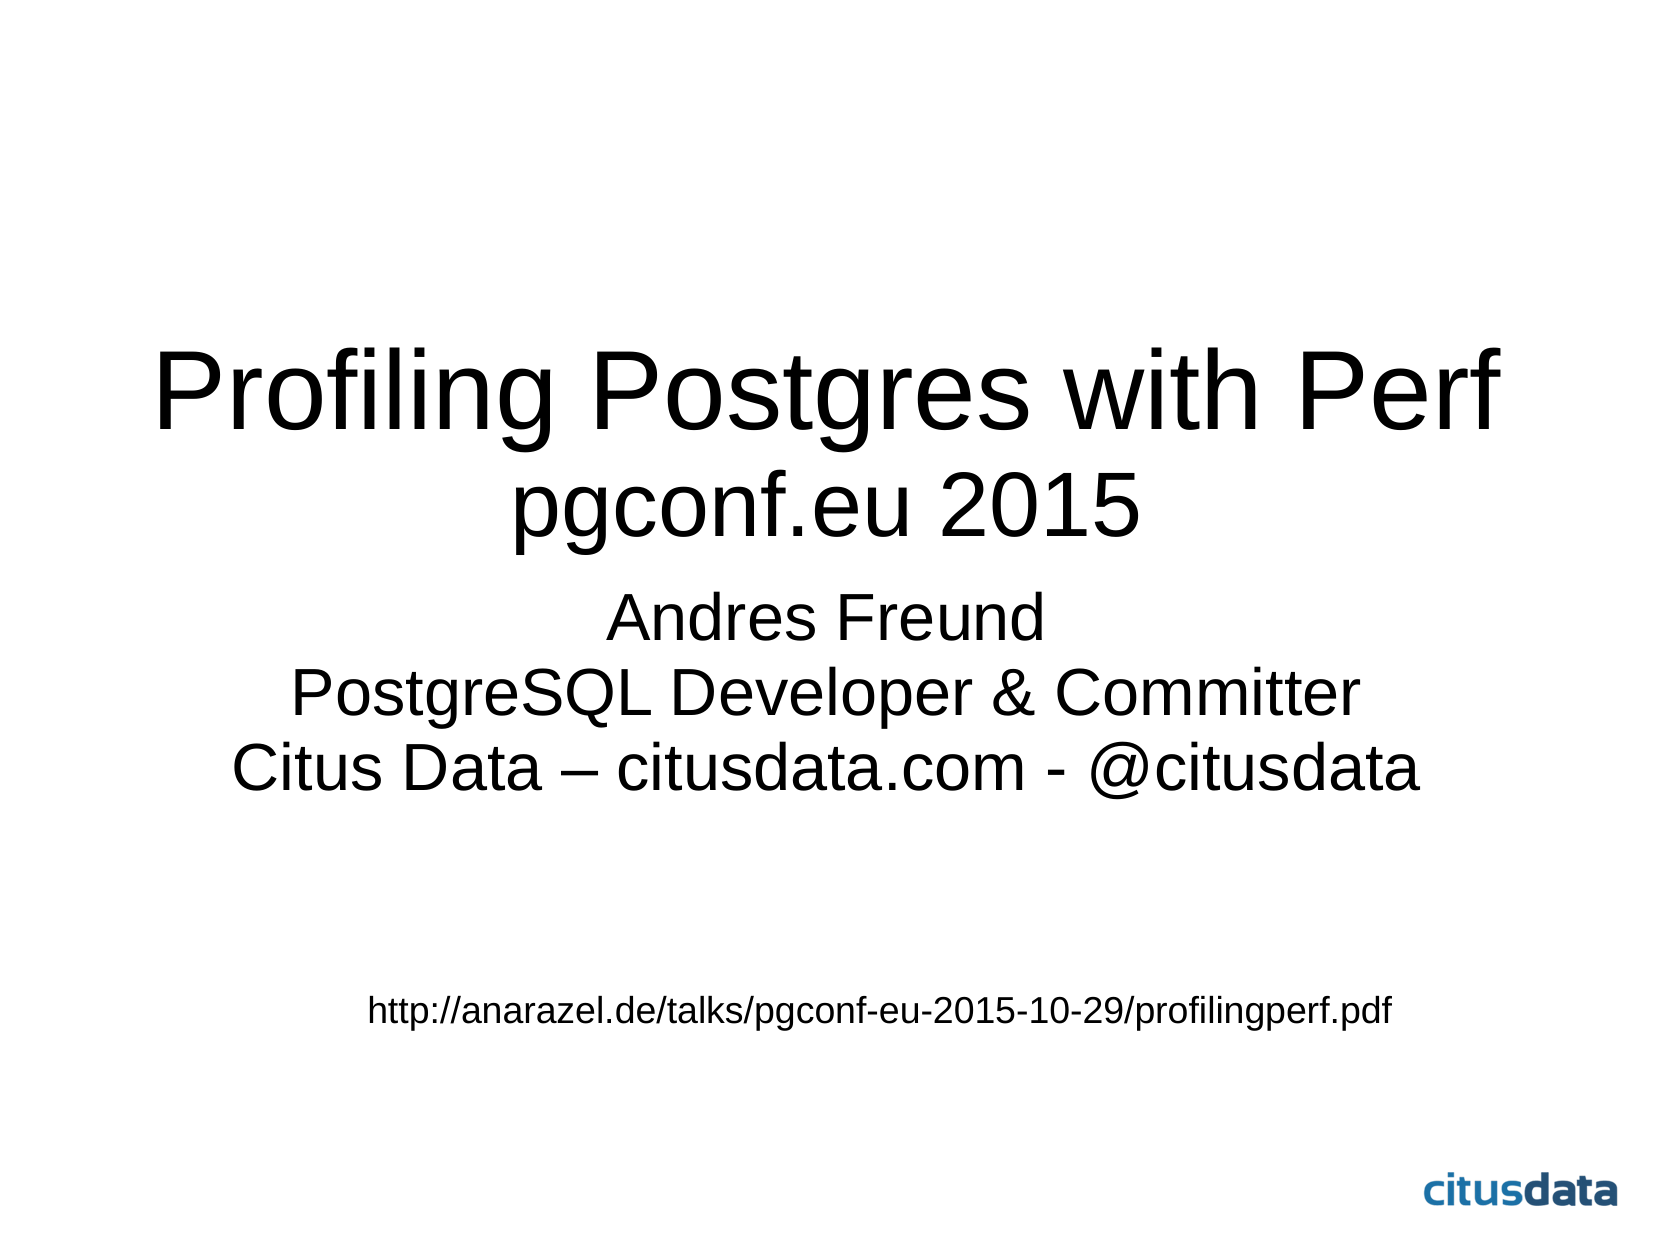

Andres Freund
PostgreSQL Developer & Committer
Citus Data – citusdata.com - @citusdata
# Profiling Postgres with Perf pgconf.eu 2015
http://anarazel.de/talks/pgconf-eu-2015-10-29/profilingperf.pdf